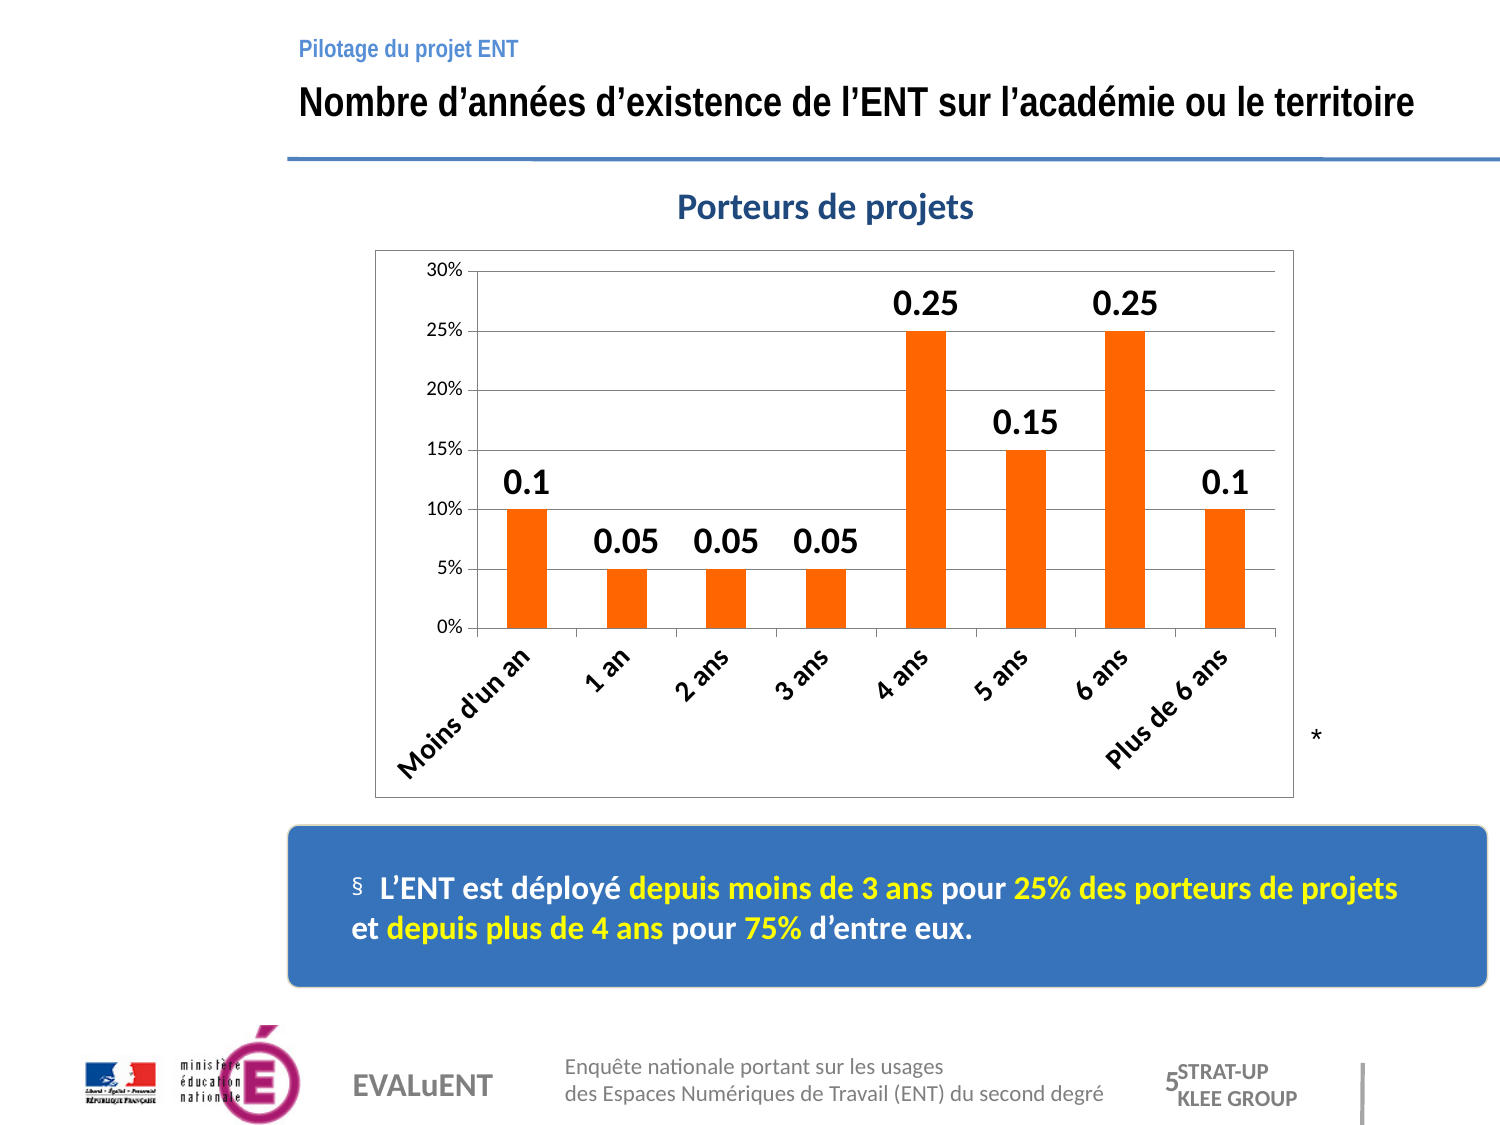

Pilotage du projet ENT
Nombre d’années d’existence de l’ENT sur l’académie ou le territoire
Porteurs de projets
### Chart
| Category | Série1 |
|---|---|
| Moins d'un an | 0.1 |
| 1 an | 0.05 |
| 2 ans | 0.05 |
| 3 ans | 0.05 |
| 4 ans | 0.25 |
| 5 ans | 0.15 |
| 6 ans | 0.25 |
| Plus de 6 ans | 0.1 |*
L’ENT est déployé depuis moins de 3 ans pour 25% des porteurs de projets
 et depuis plus de 4 ans pour 75% d’entre eux.